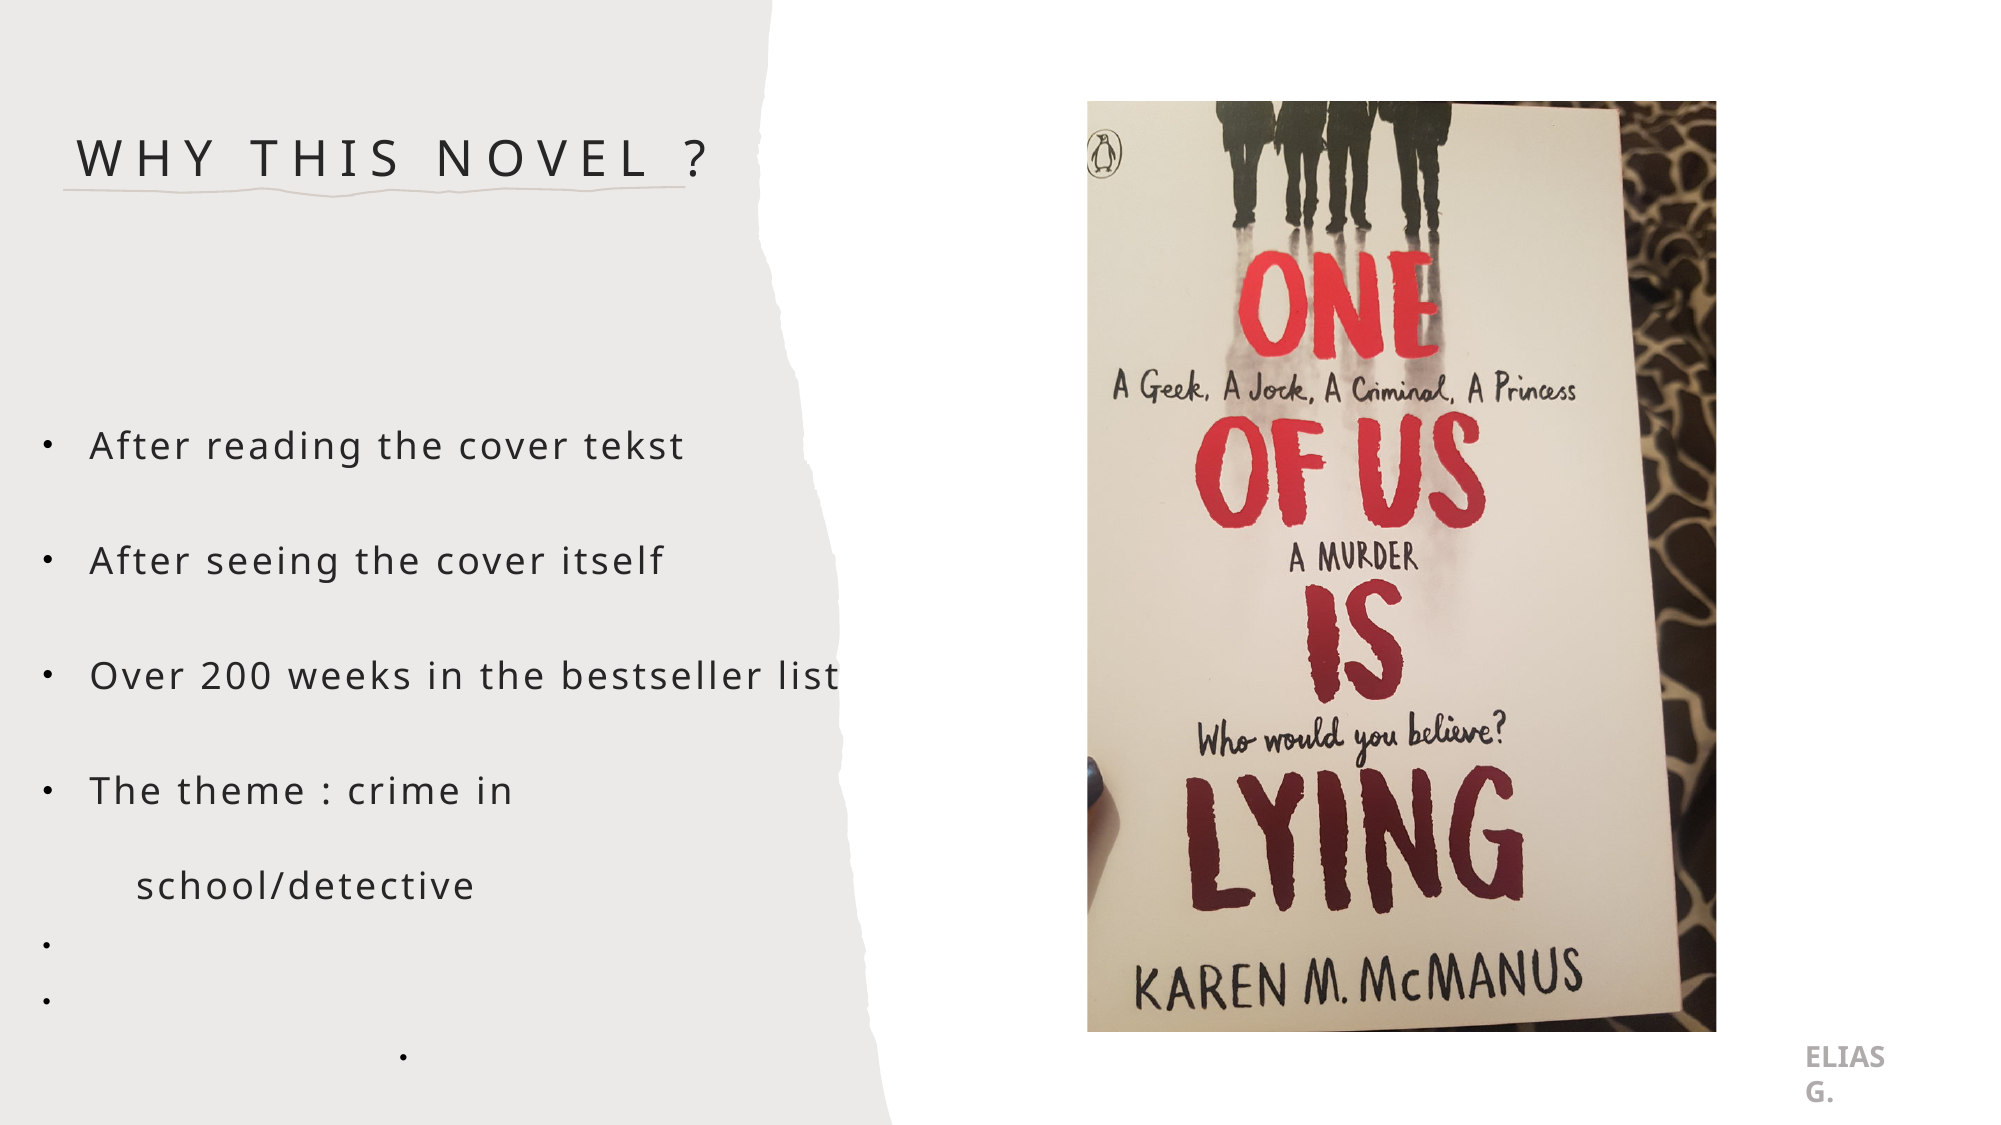

# Why This Novel ?
After reading the cover tekst
After seeing the cover itself
Over 200 weeks in the bestseller list
The theme : crime in school/detective
ELIAS G.